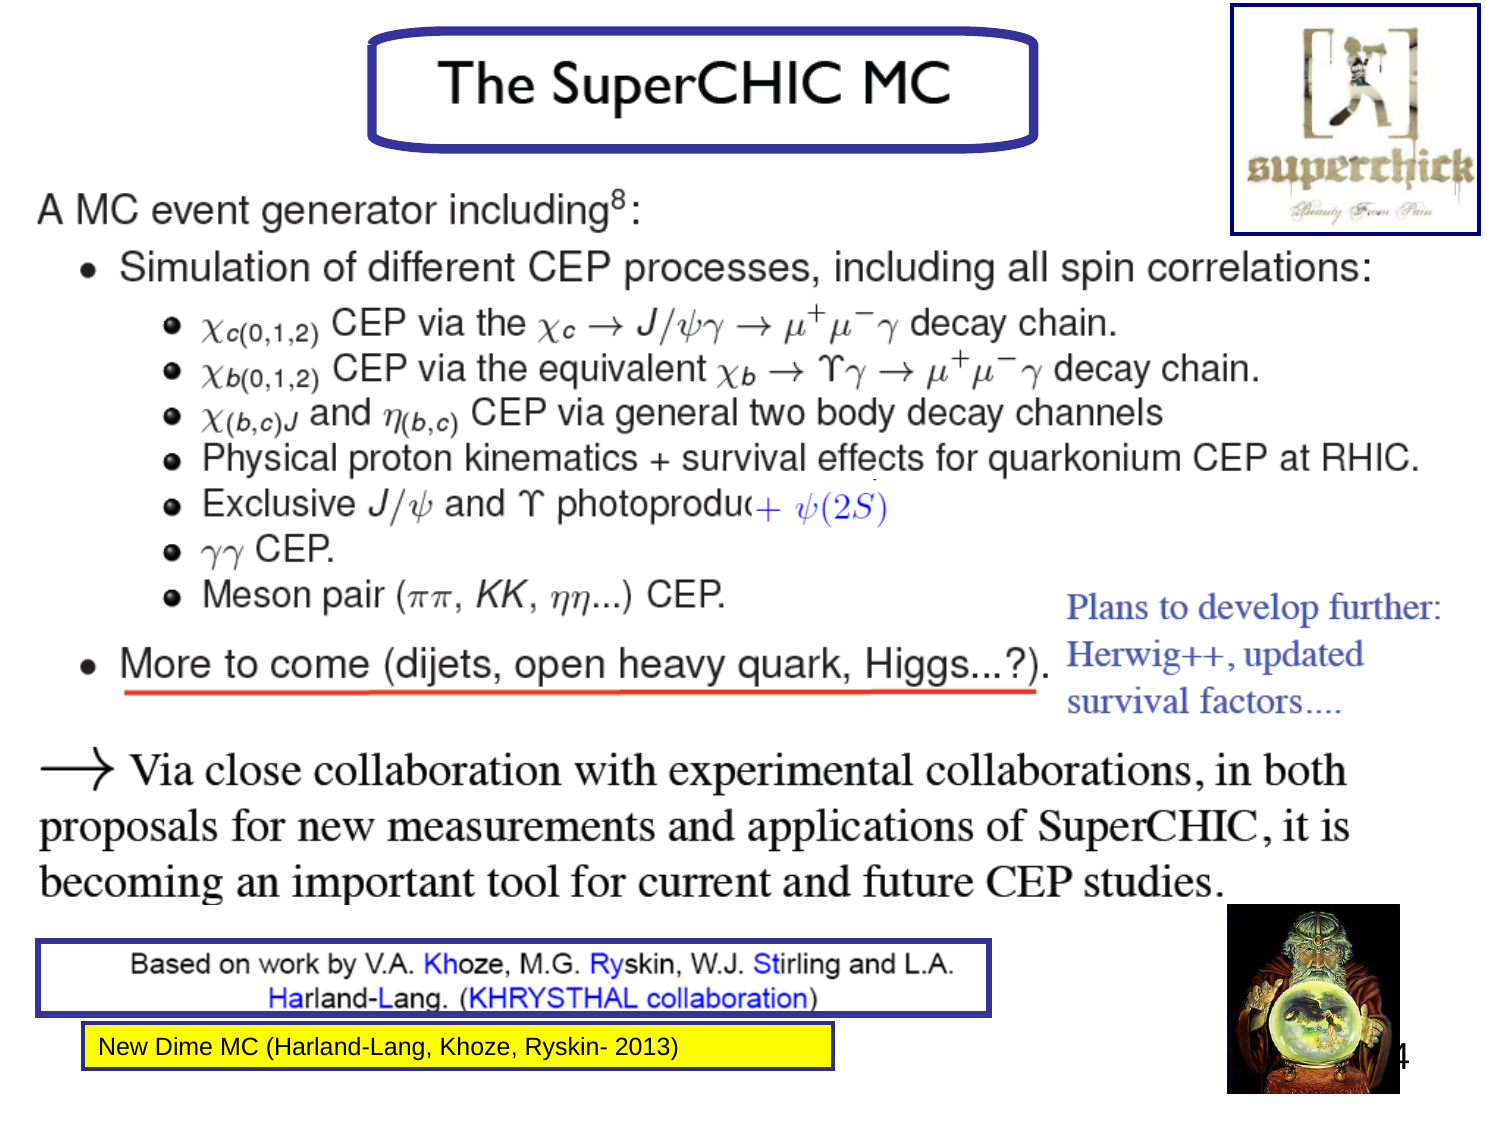

New Dime MC (Harland-Lang, Khoze, Ryskin- 2013)